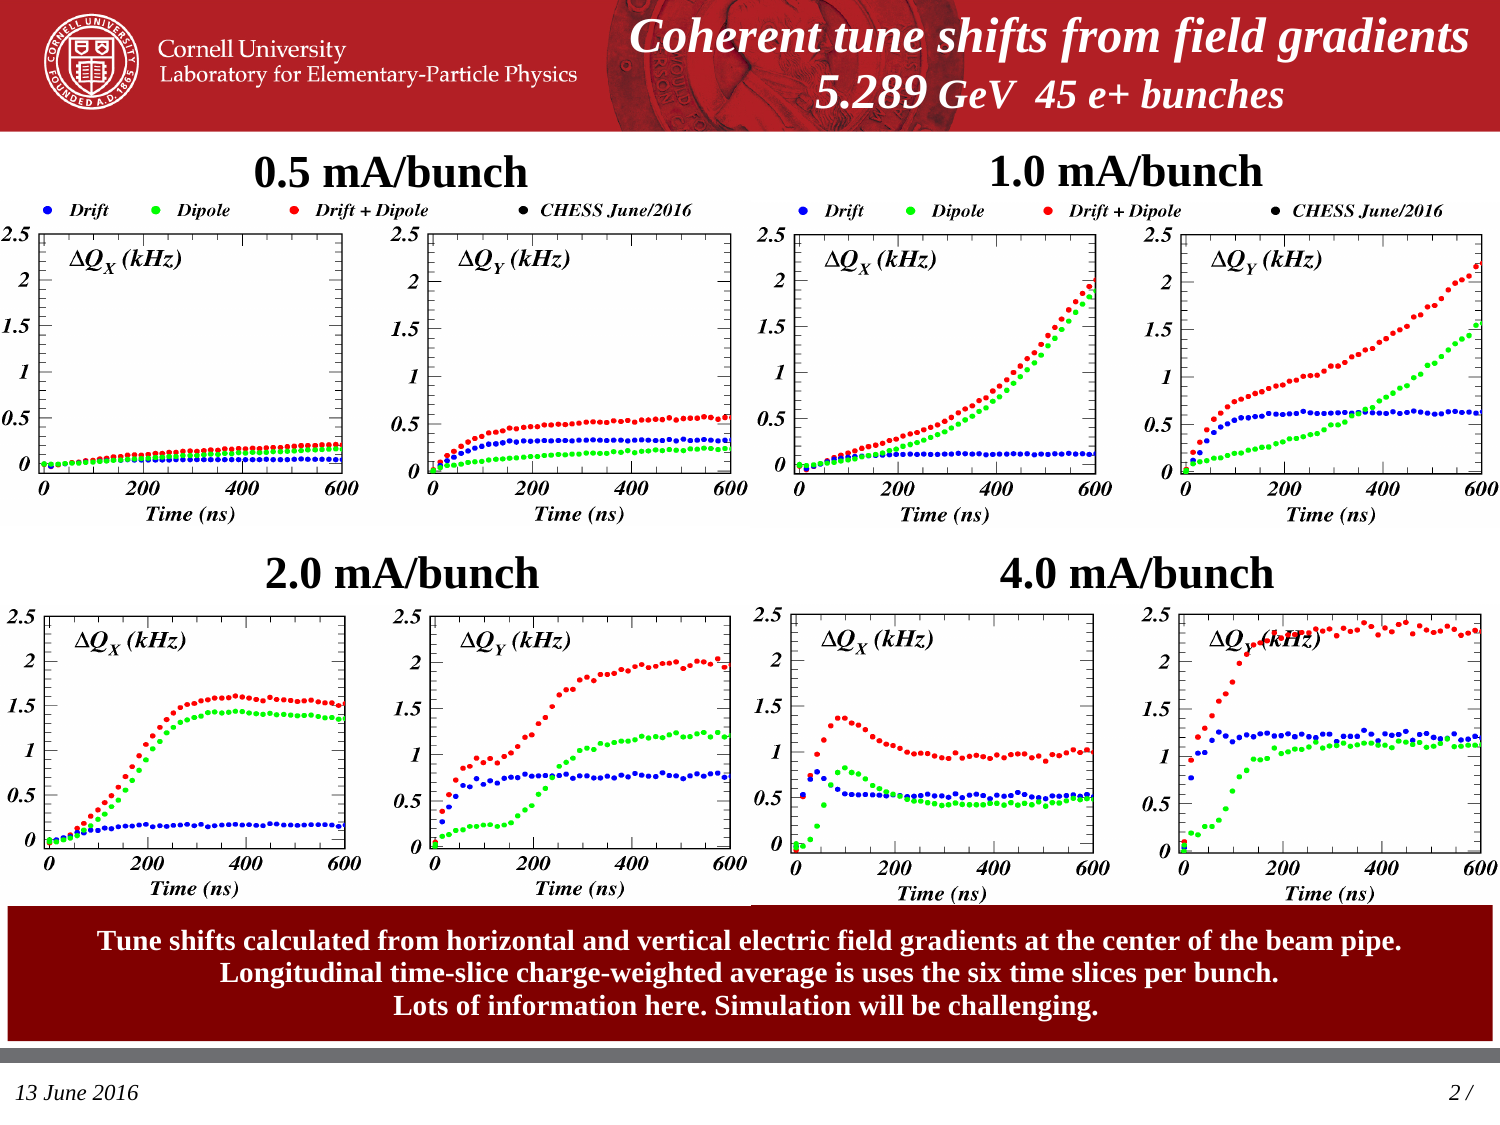

# Coherent tune shifts from field gradients 5.289 GeV 45 e+ bunches
1.0 mA/bunch
0.5 mA/bunch
4.0 mA/bunch
2.0 mA/bunch
Tune shifts calculated from horizontal and vertical electric field gradients at the center of the beam pipe.
Longitudinal time-slice charge-weighted average is uses the six time slices per bunch.
Lots of information here. Simulation will be challenging.